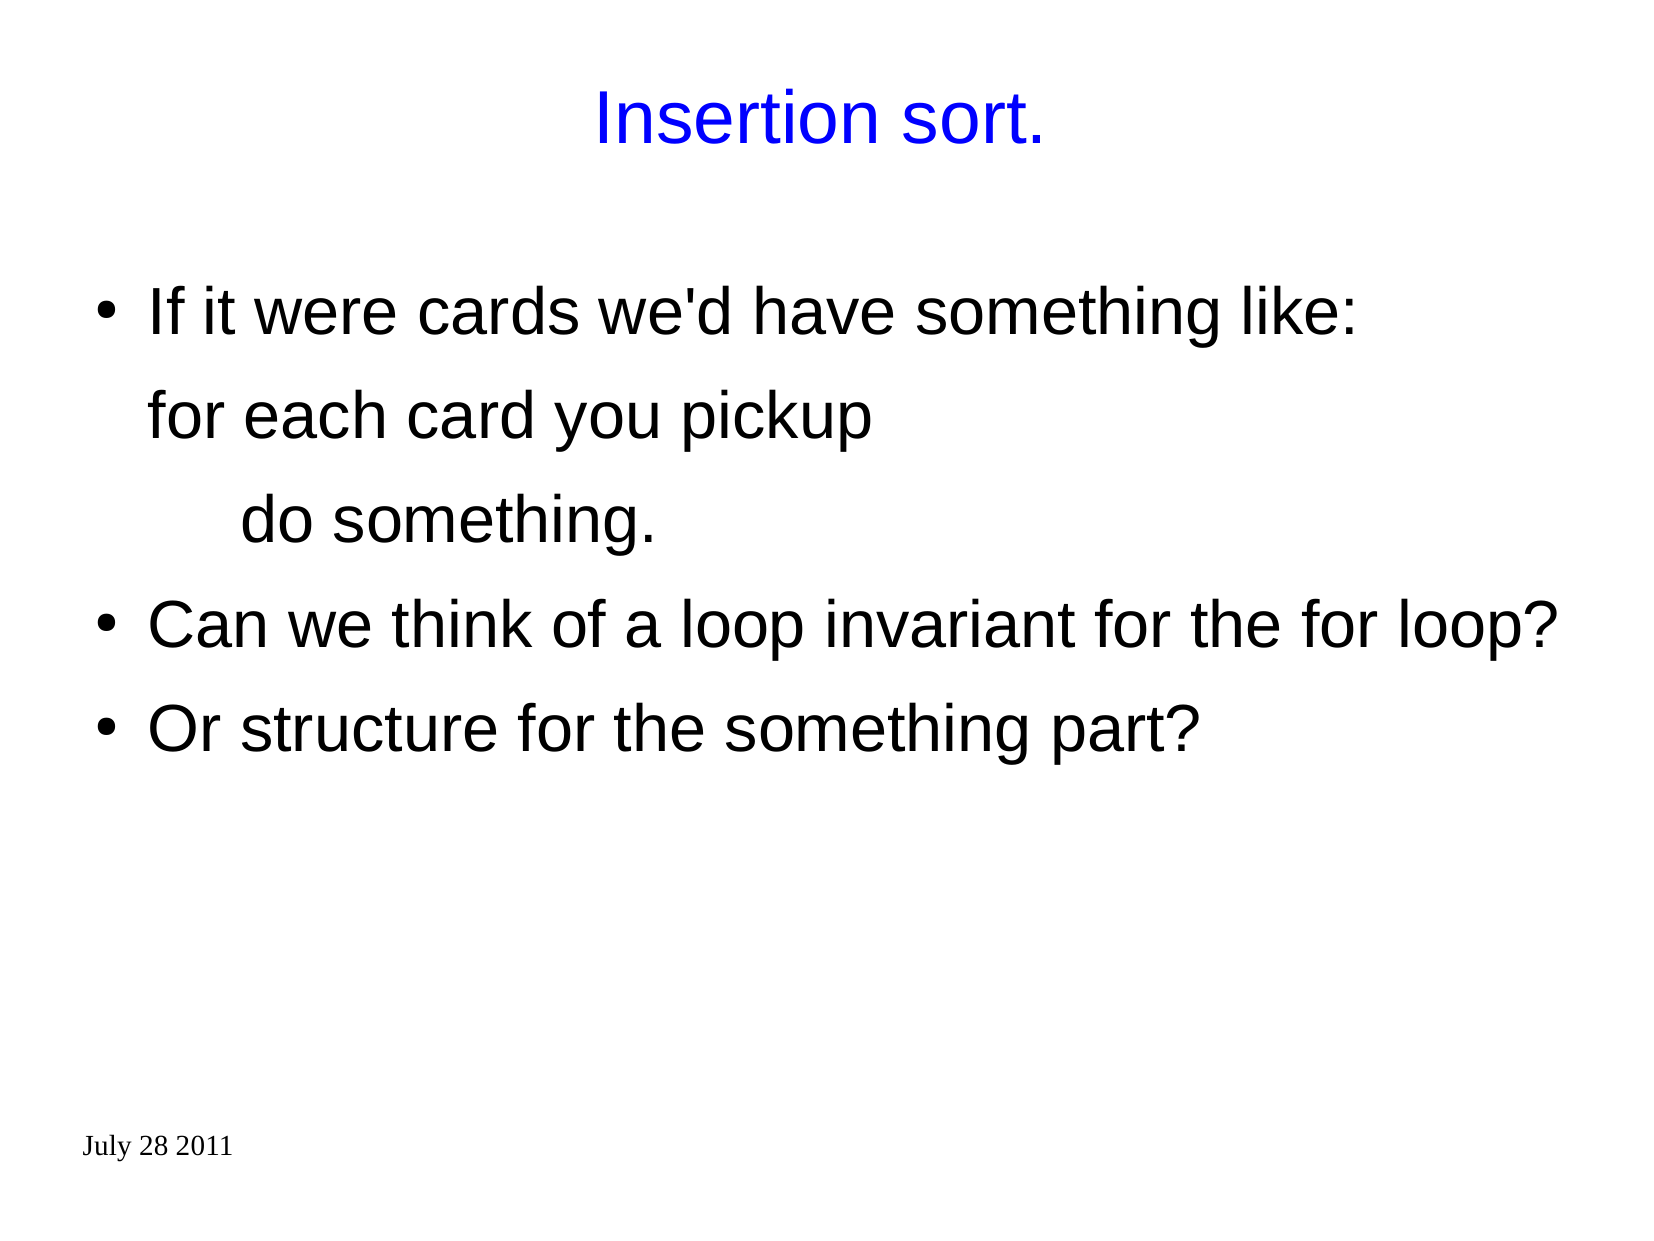

# Insertion sort.
If it were cards we'd have something like:
for each card you pickup
 do something.
Can we think of a loop invariant for the for loop?
Or structure for the something part?
July 28 2011